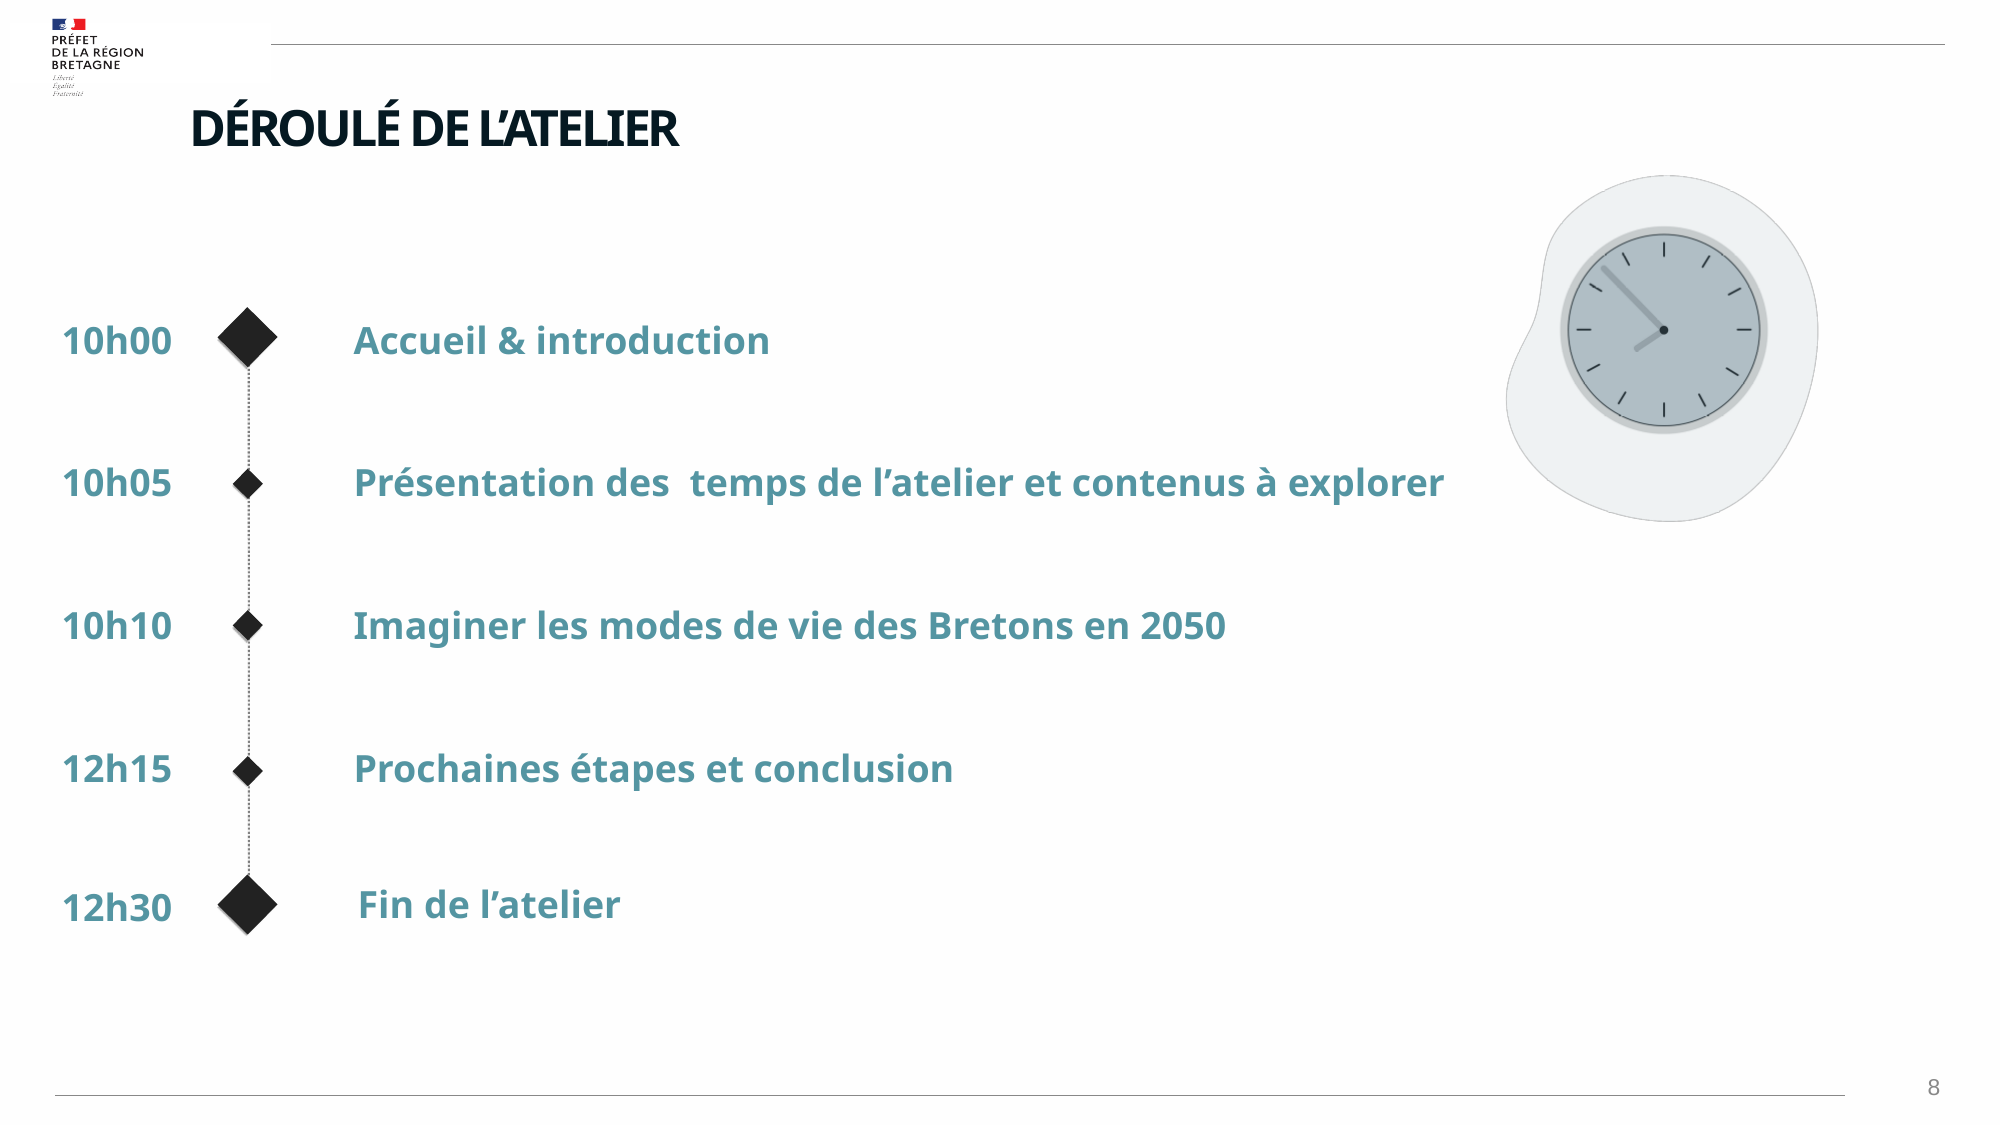

DÉROULÉ DE L’ATELIER
10h00
Accueil & introduction
10h05
Présentation des temps de l’atelier et contenus à explorer
10h10
Imaginer les modes de vie des Bretons en 2050
12h15
Prochaines étapes et conclusion
Fin de l’atelier
12h30